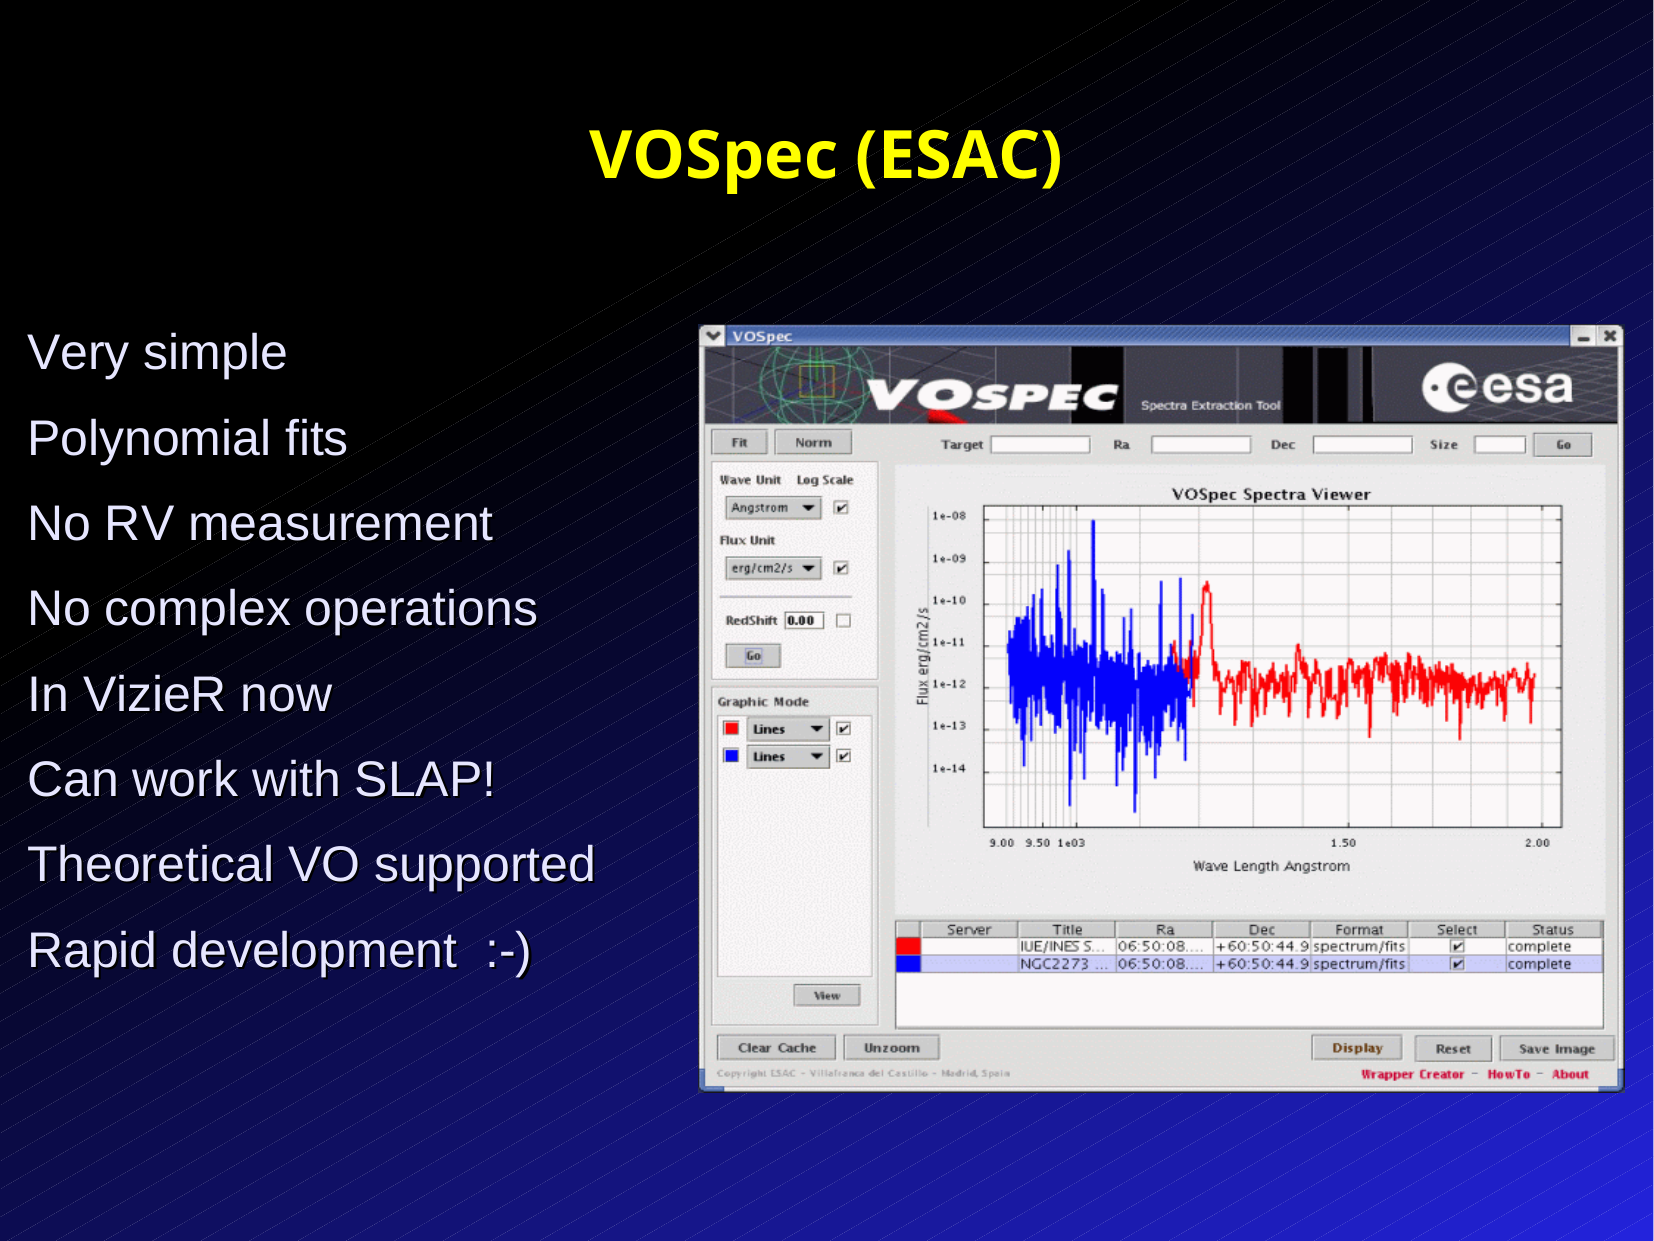

# VOSpec (ESAC)
Very simple
Polynomial fits
No RV measurement
No complex operations
In VizieR now
Can work with SLAP!
Theoretical VO supported
Rapid development :-)